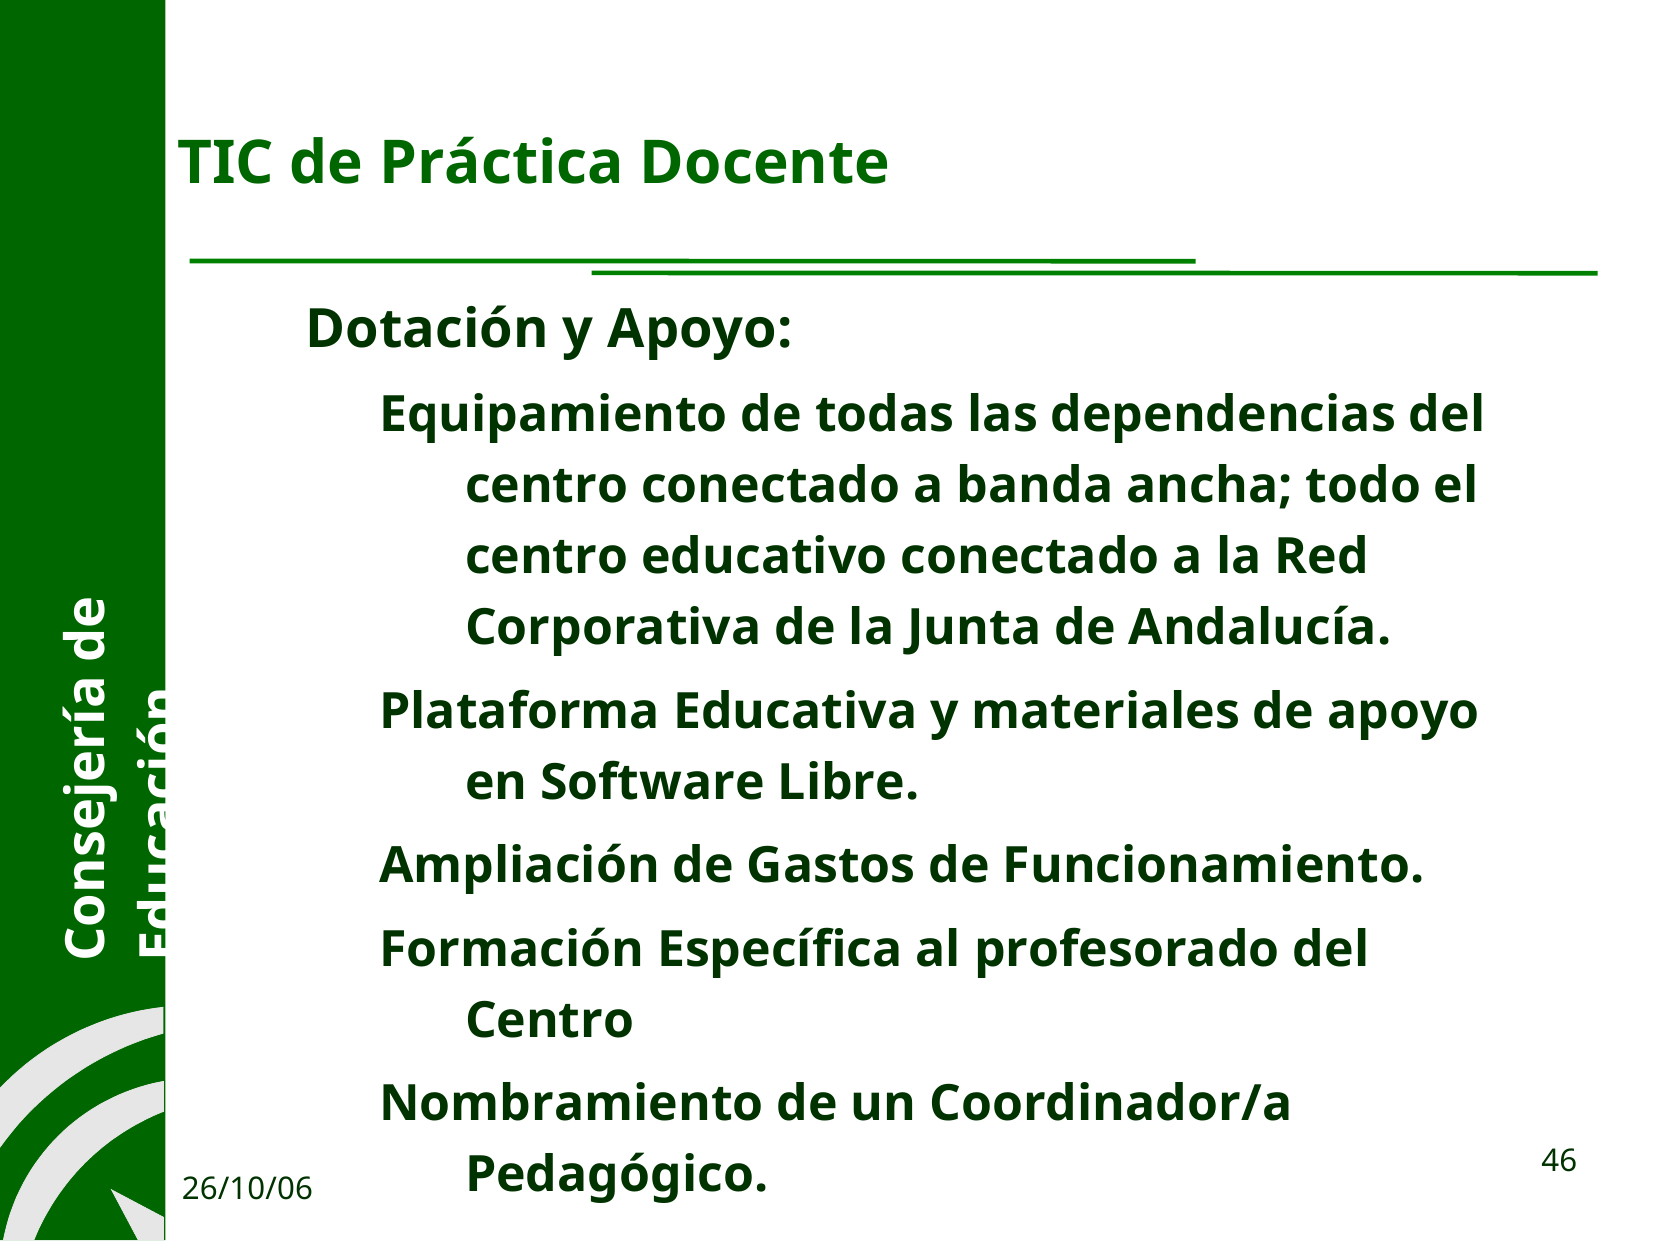

# TIC de Práctica Docente
Dotación y Apoyo:
Equipamiento de todas las dependencias del centro conectado a banda ancha; todo el centro educativo conectado a la Red Corporativa de la Junta de Andalucía.
Plataforma Educativa y materiales de apoyo en Software Libre.
Ampliación de Gastos de Funcionamiento.
Formación Específica al profesorado del Centro
Nombramiento de un Coordinador/a Pedagógico.
46